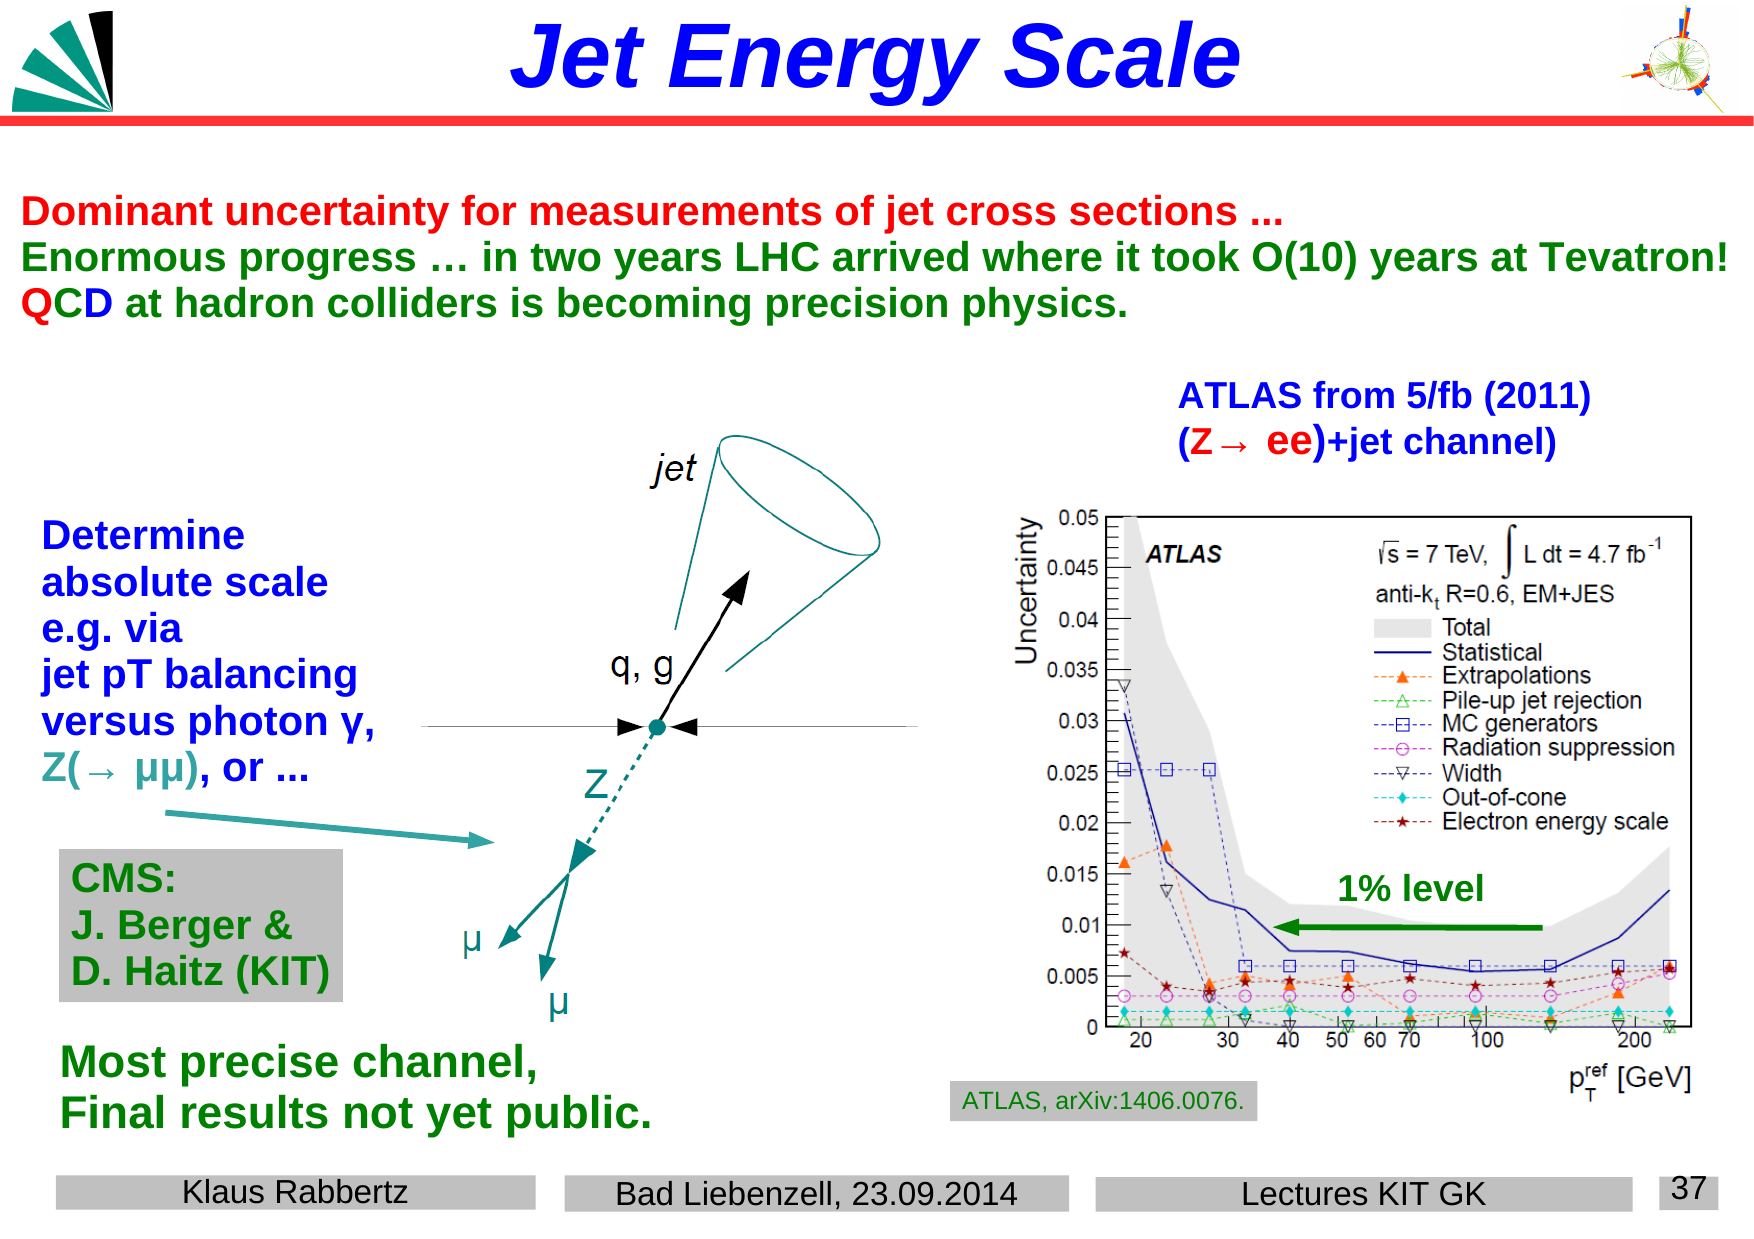

# Jet Energy Scale
Dominant uncertainty for measurements of jet cross sections ...
Enormous progress … in two years LHC arrived where it took O(10) years at Tevatron!
QCD at hadron colliders is becoming precision physics.
ATLAS from 5/fb (2011)
(Z→ ee)+jet channel)
Determine
absolute scale
e.g. via
jet pT balancing
versus photon γ,
Z(→ μμ), or ...
CMS:
J. Berger &
D. Haitz (KIT)
1% level
Most precise channel,
Final results not yet public.
ATLAS, arXiv:1406.0076.